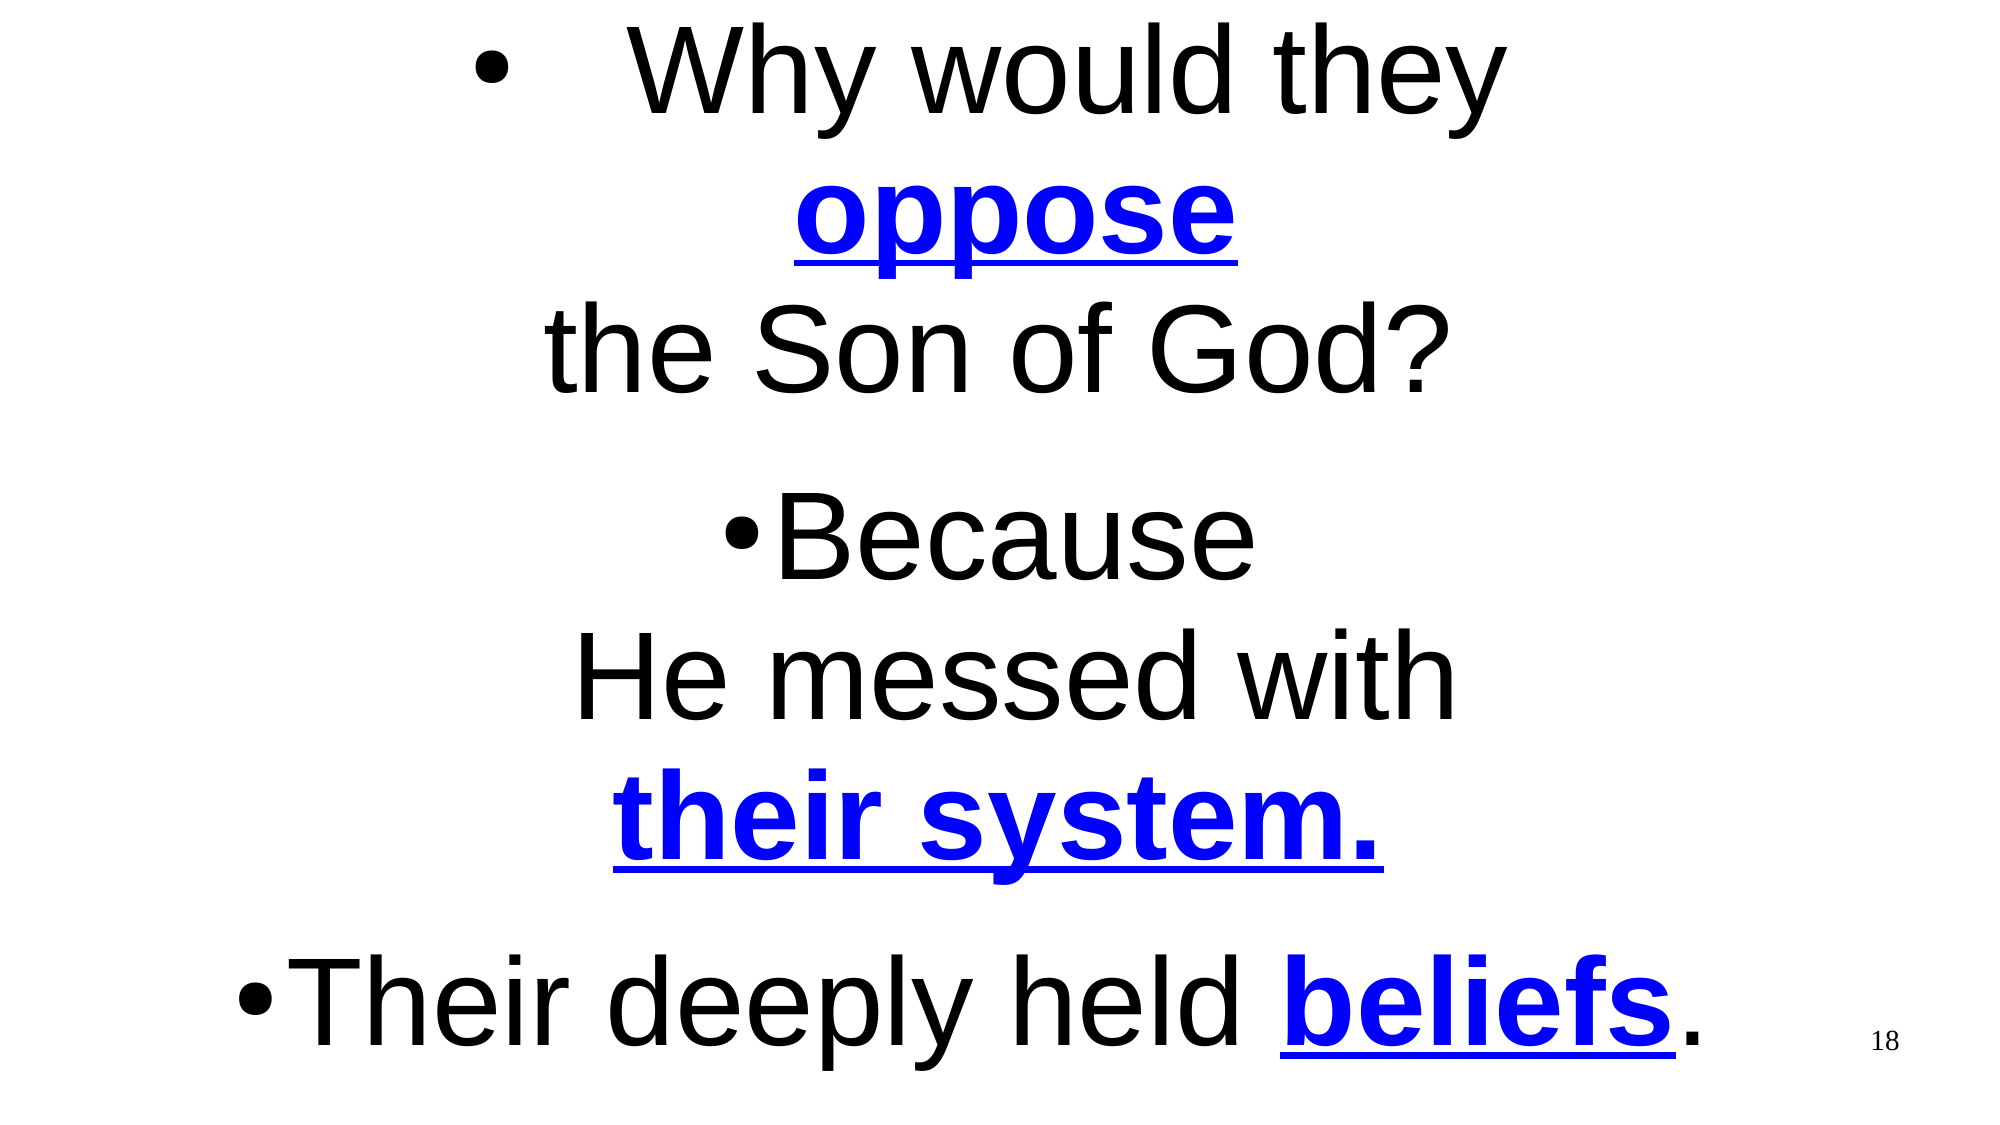

# Why would they oppose the Son of God?
Because
He messed with
their system.
Their deeply held beliefs.
18